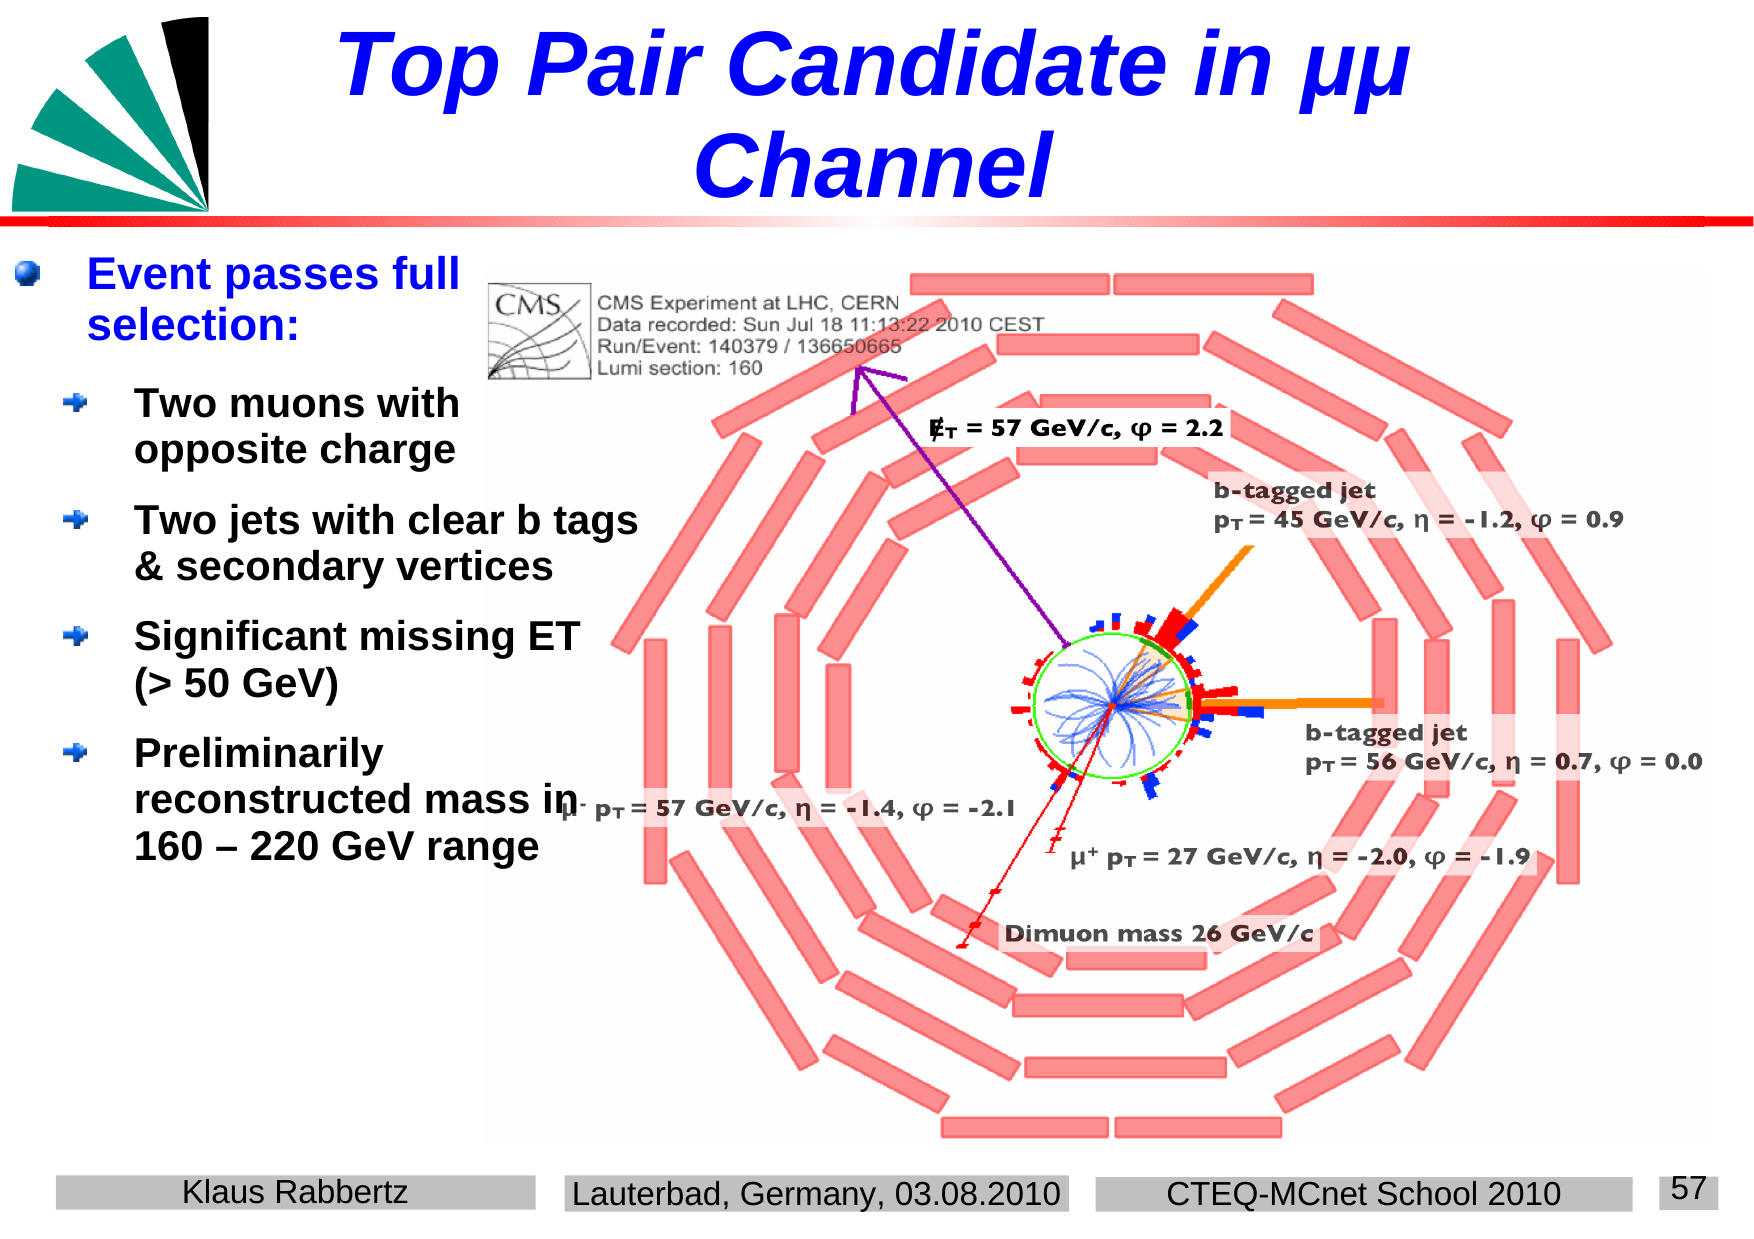

# Top Pair Candidate in μμ Channel
Event passes full selection:
Two muons with opposite charge
Two jets with clear b tags & secondary vertices
Significant missing ET (> 50 GeV)
Preliminarily reconstructed mass in 160 – 220 GeV range